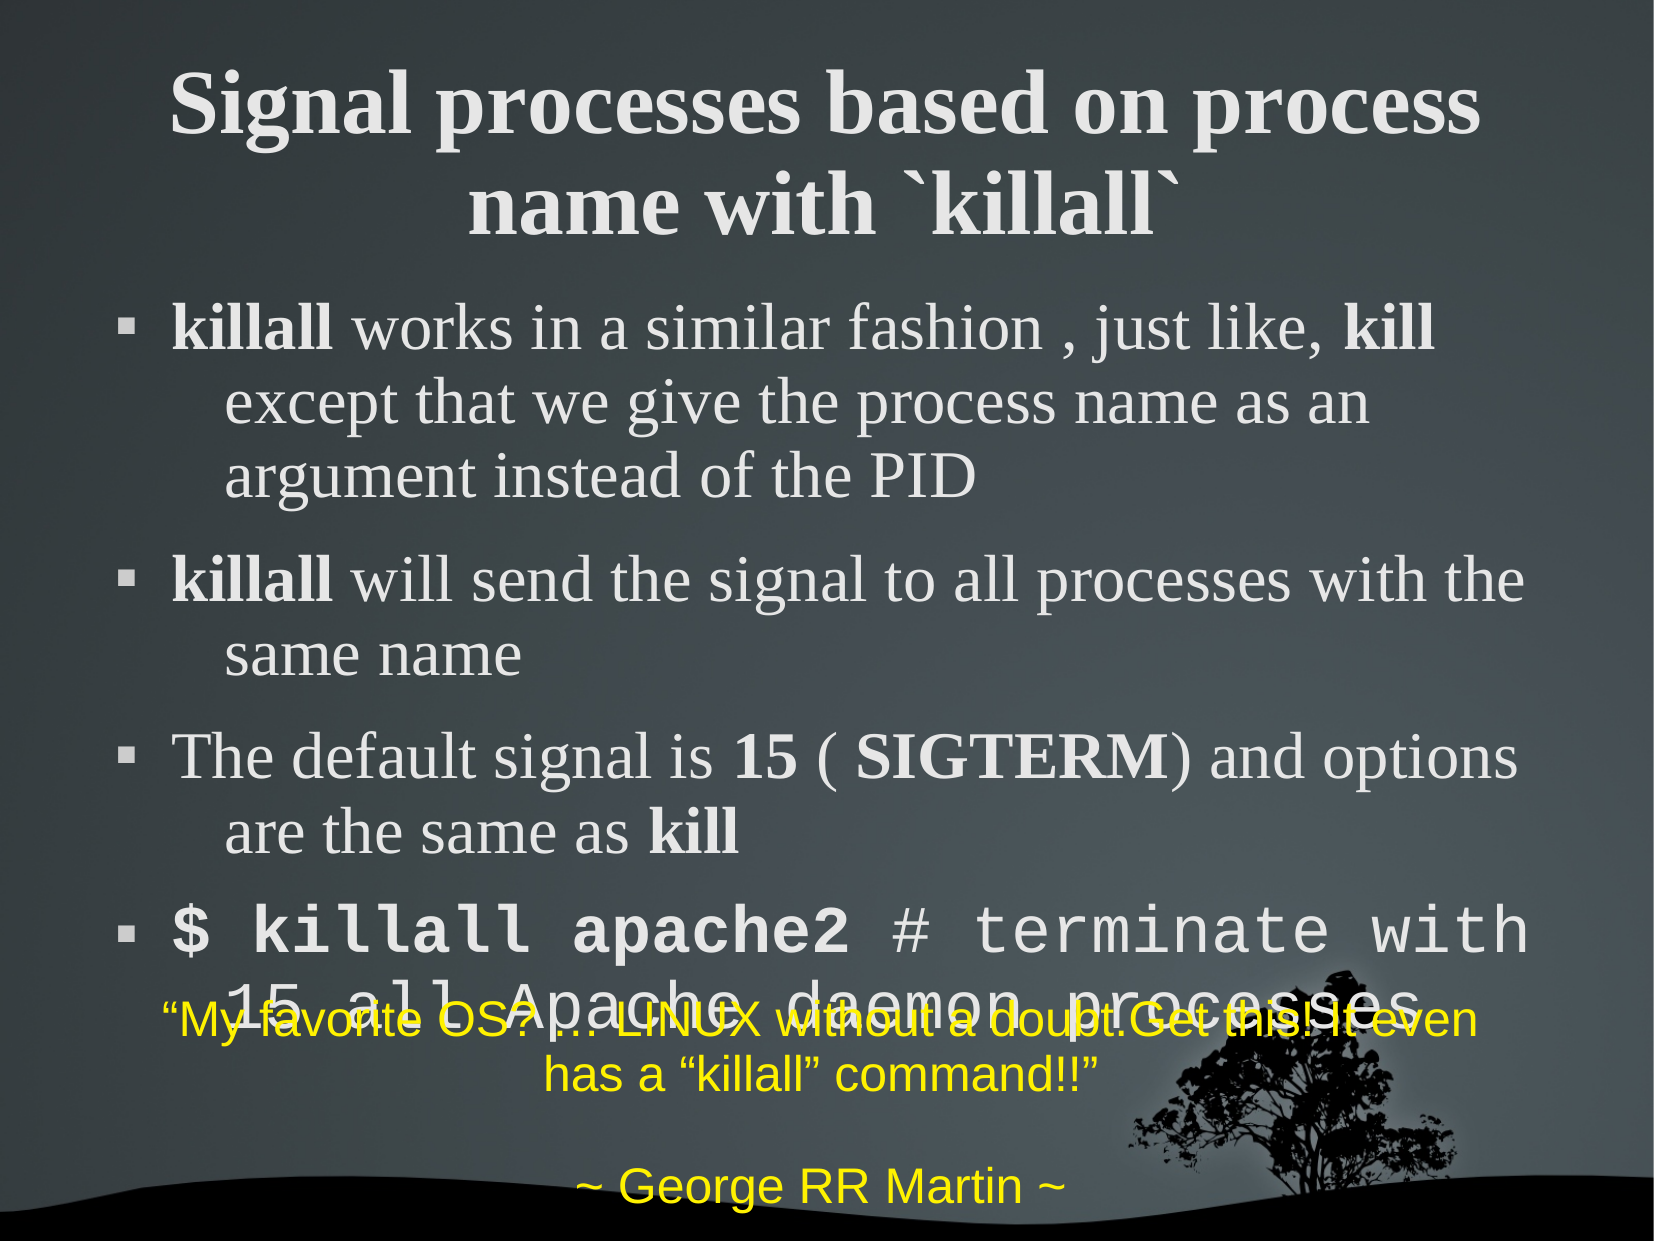

# Signal processes based on process name with `killall`
killall works in a similar fashion , just like, kill except that we give the process name as an argument instead of the PID
killall will send the signal to all processes with the same name
The default signal is 15 ( SIGTERM) and options are the same as kill
$ killall apache2 # terminate with 15 all Apache daemon processes
“My favorite OS? … LINUX without a doubt.Get this! It even has a “killall” command!!”
~ George RR Martin ~